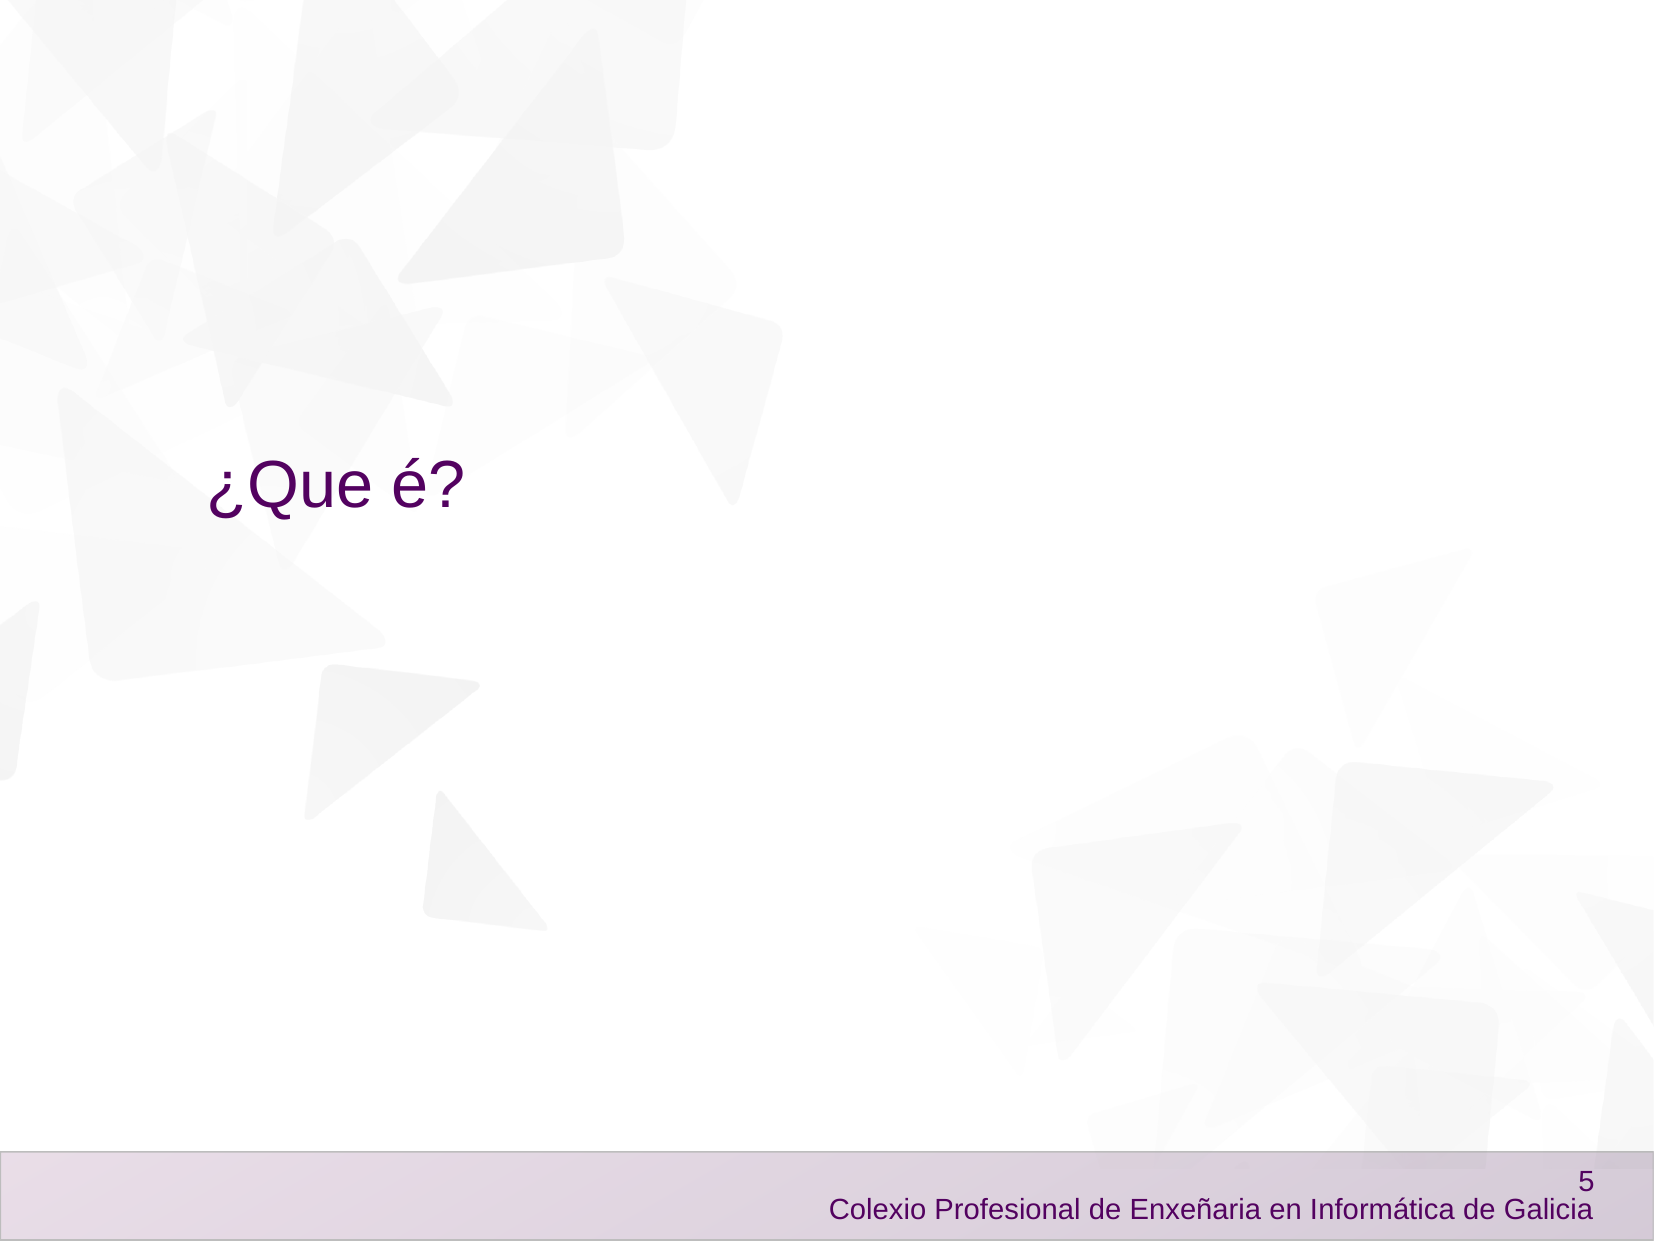

# ¿Que é?
5
Colexio Profesional de Enxeñaria en Informática de Galicia